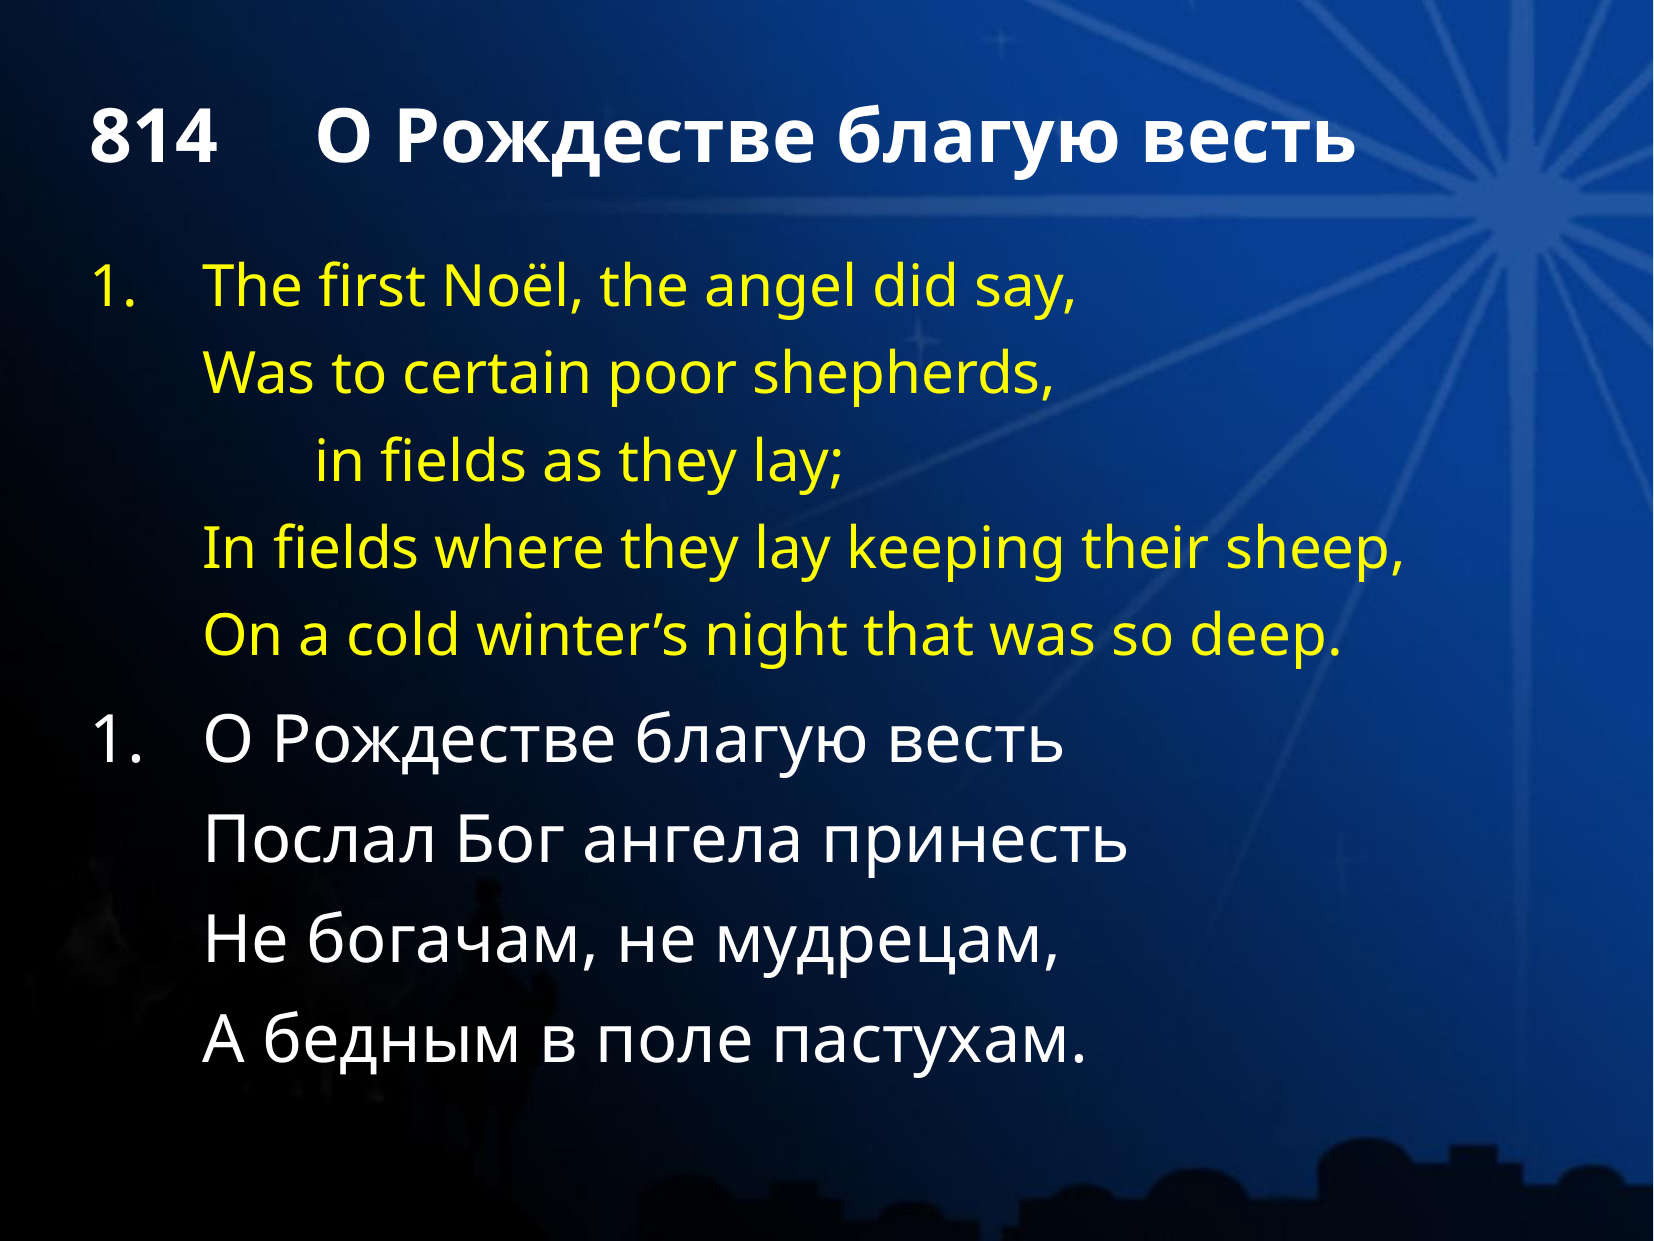

814	О Рождестве благую весть
1.	The first Noël, the angel did say,
	Was to certain poor shepherds,
		in fields as they lay;
	In fields where they lay keeping their sheep,
	On a cold winter’s night that was so deep.
1.	О Рождестве благую весть
	Послал Бог ангела принесть
	Не богачам, не мудрецам,
	А бедным в поле пастухам.